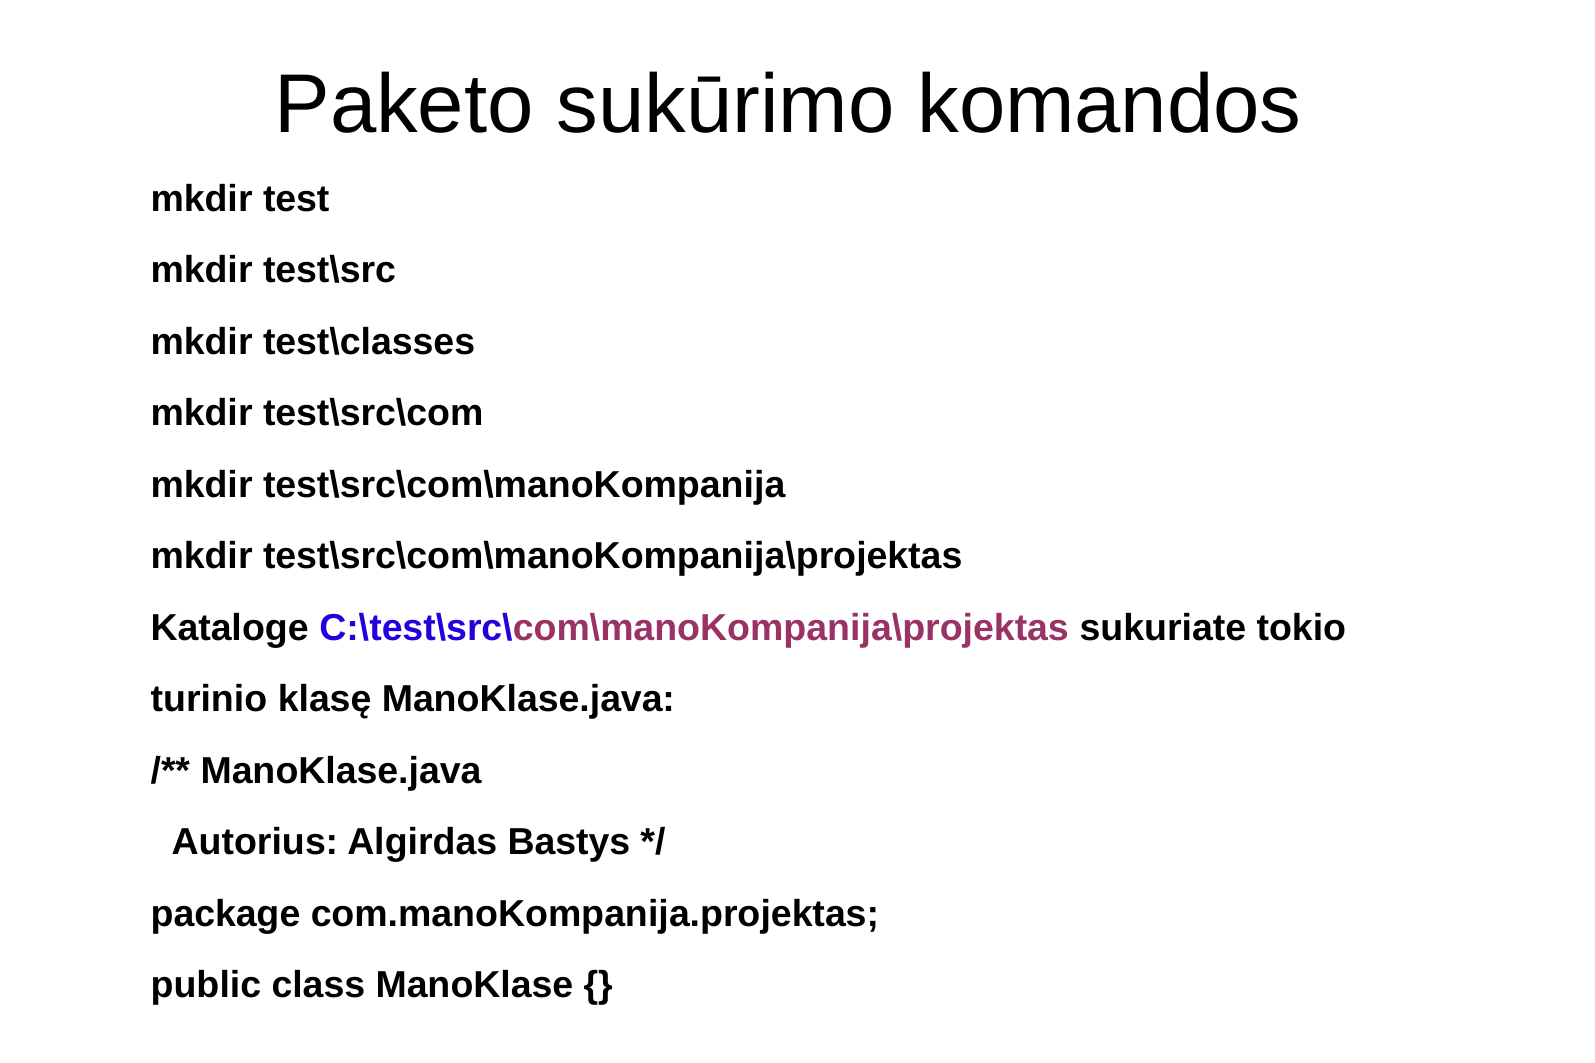

# Paketo sukūrimo komandos
mkdir test
mkdir test\src
mkdir test\classes
mkdir test\src\com
mkdir test\src\com\manoKompanija
mkdir test\src\com\manoKompanija\projektas
Kataloge C:\test\src\com\manoKompanija\projektas sukuriate tokio
turinio klasę ManoKlase.java:
/** ManoKlase.java
 Autorius: Algirdas Bastys */
package com.manoKompanija.projektas;
public class ManoKlase {}